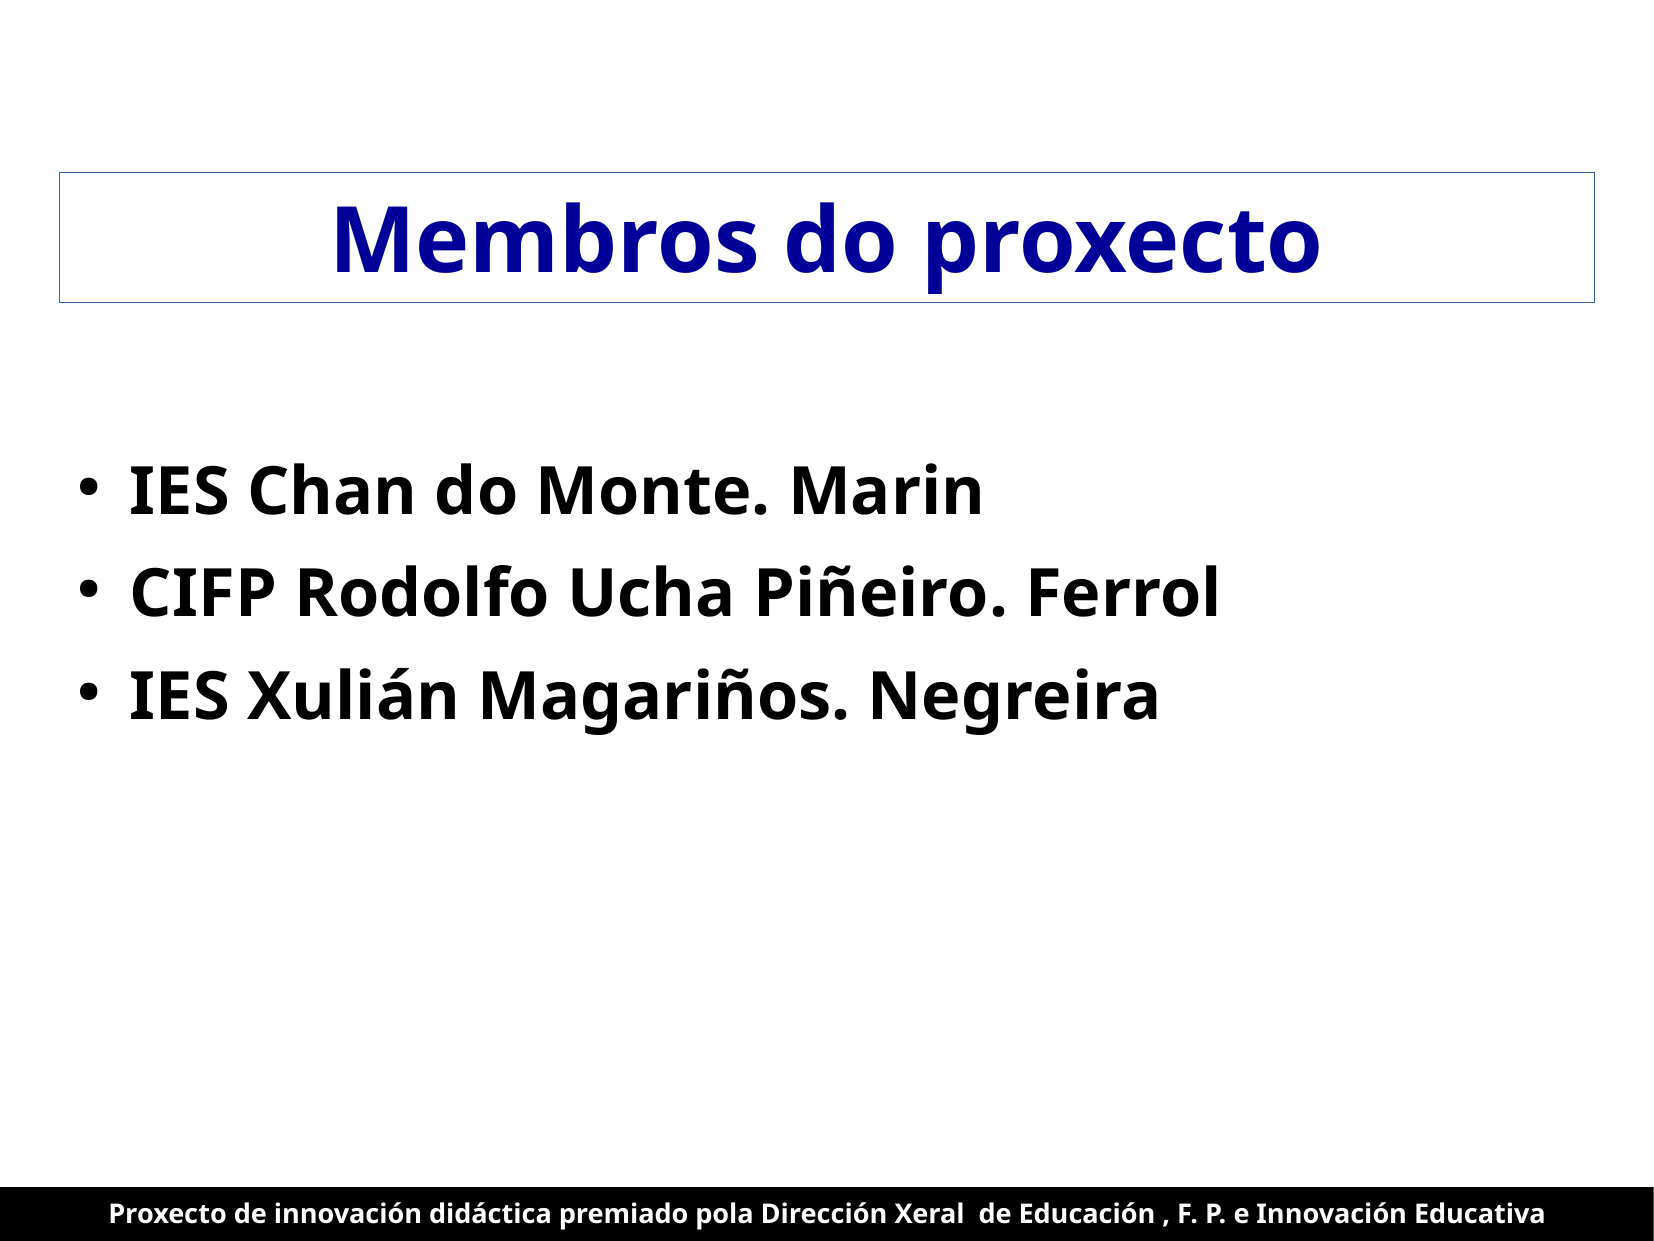

# Membros do proxecto
IES Chan do Monte. Marin
CIFP Rodolfo Ucha Piñeiro. Ferrol
IES Xulián Magariños. Negreira